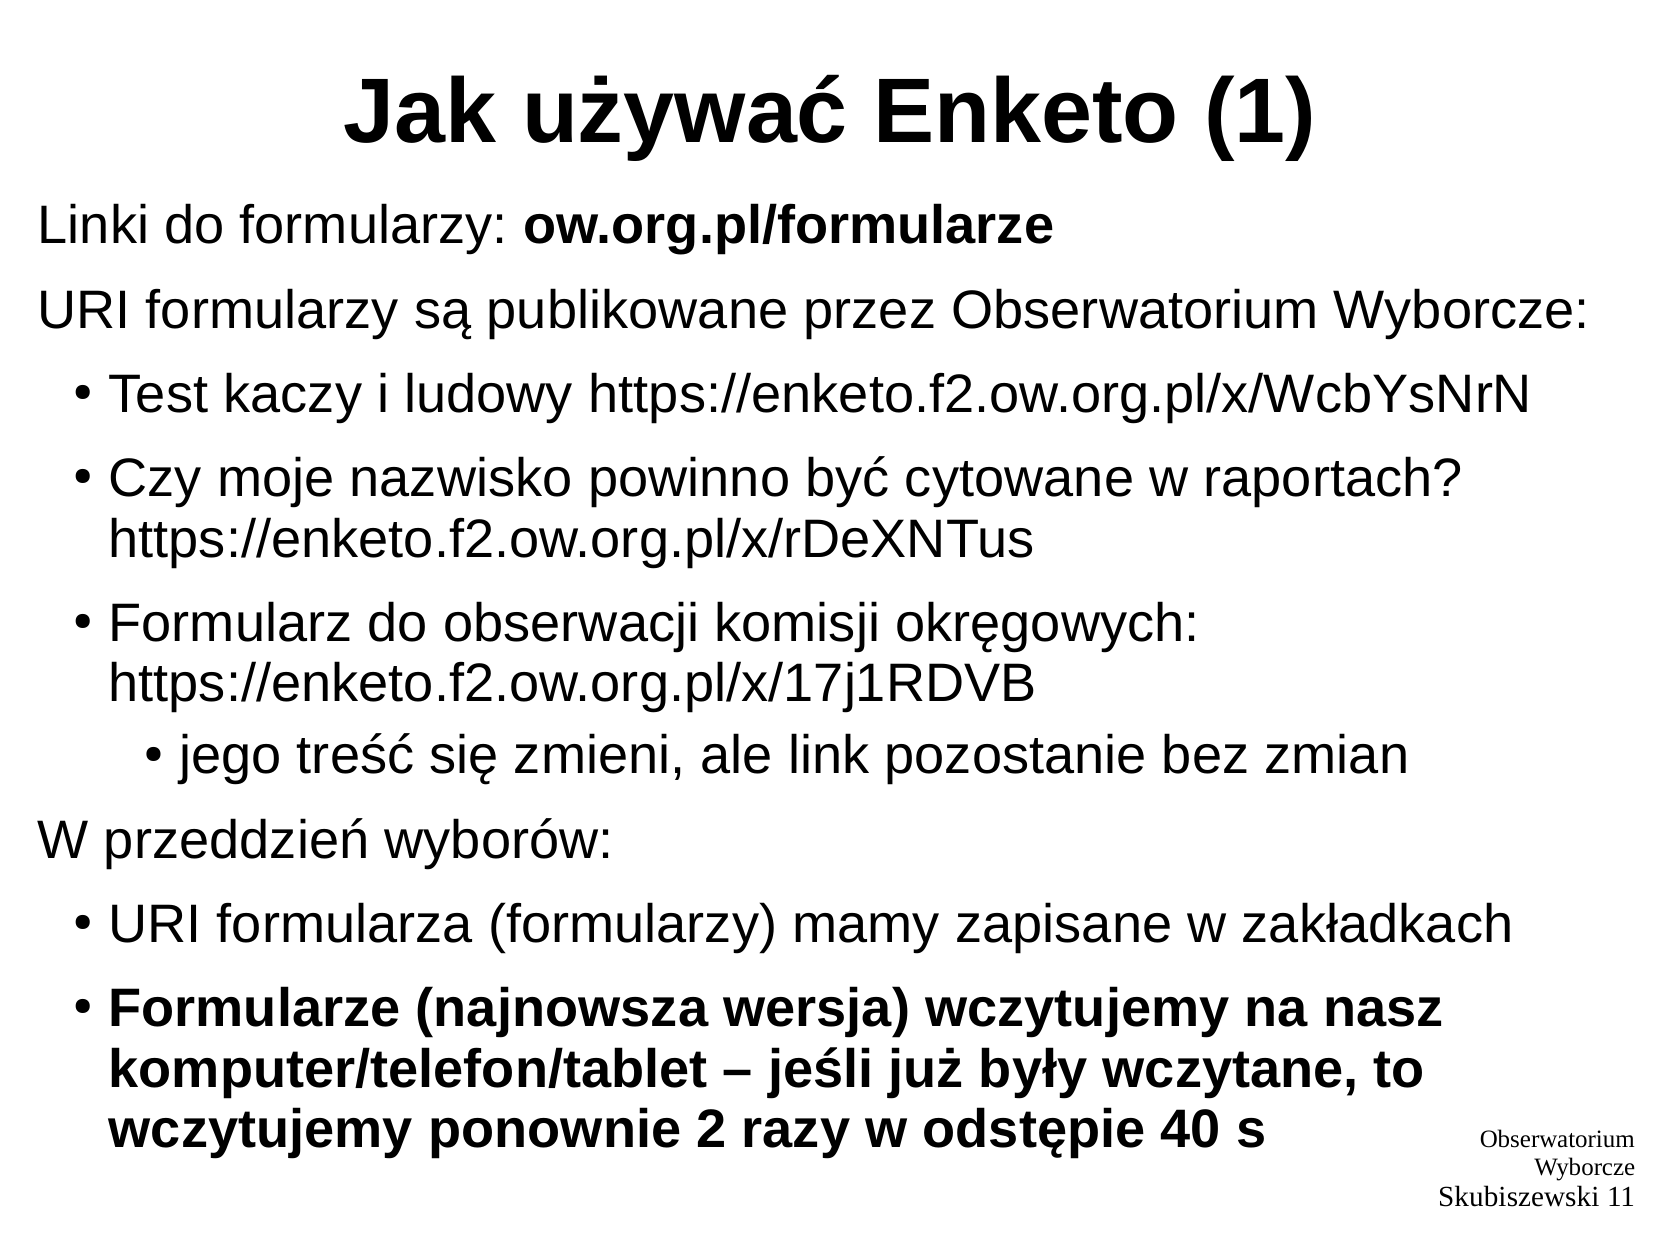

# Jak używać Enketo (1)
Linki do formularzy: ow.org.pl/formularze
URI formularzy są publikowane przez Obserwatorium Wyborcze:
Test kaczy i ludowy https://enketo.f2.ow.org.pl/x/WcbYsNrN
Czy moje nazwisko powinno być cytowane w raportach?https://enketo.f2.ow.org.pl/x/rDeXNTus
Formularz do obserwacji komisji okręgowych: https://enketo.f2.ow.org.pl/x/17j1RDVB
jego treść się zmieni, ale link pozostanie bez zmian
W przeddzień wyborów:
URI formularza (formularzy) mamy zapisane w zakładkach
Formularze (najnowsza wersja) wczytujemy na nasz komputer/telefon/tablet – jeśli już były wczytane, to wczytujemy ponownie 2 razy w odstępie 40 s
11